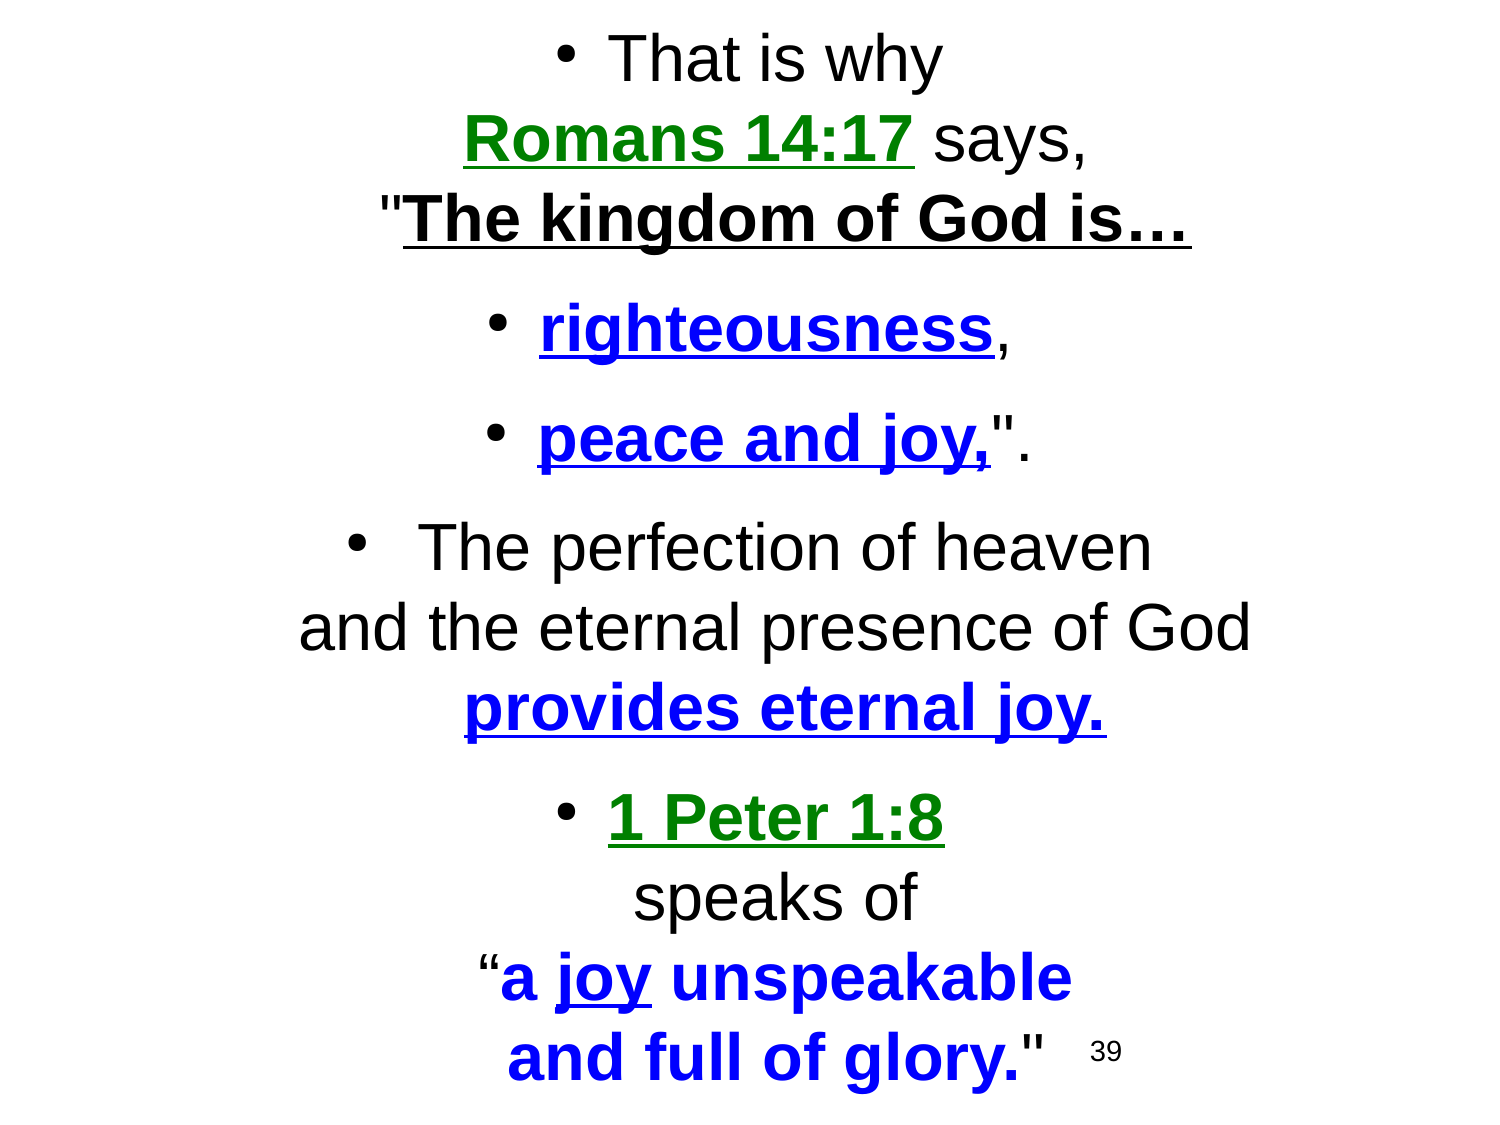

# That is why  Romans 14:17 says, "The kingdom of God is…
righteousness,
peace and joy,".
 The perfection of heaven
and the eternal presence of God
provides eternal joy.
1 Peter 1:8
speaks of
“a joy unspeakable
and full of glory."
39